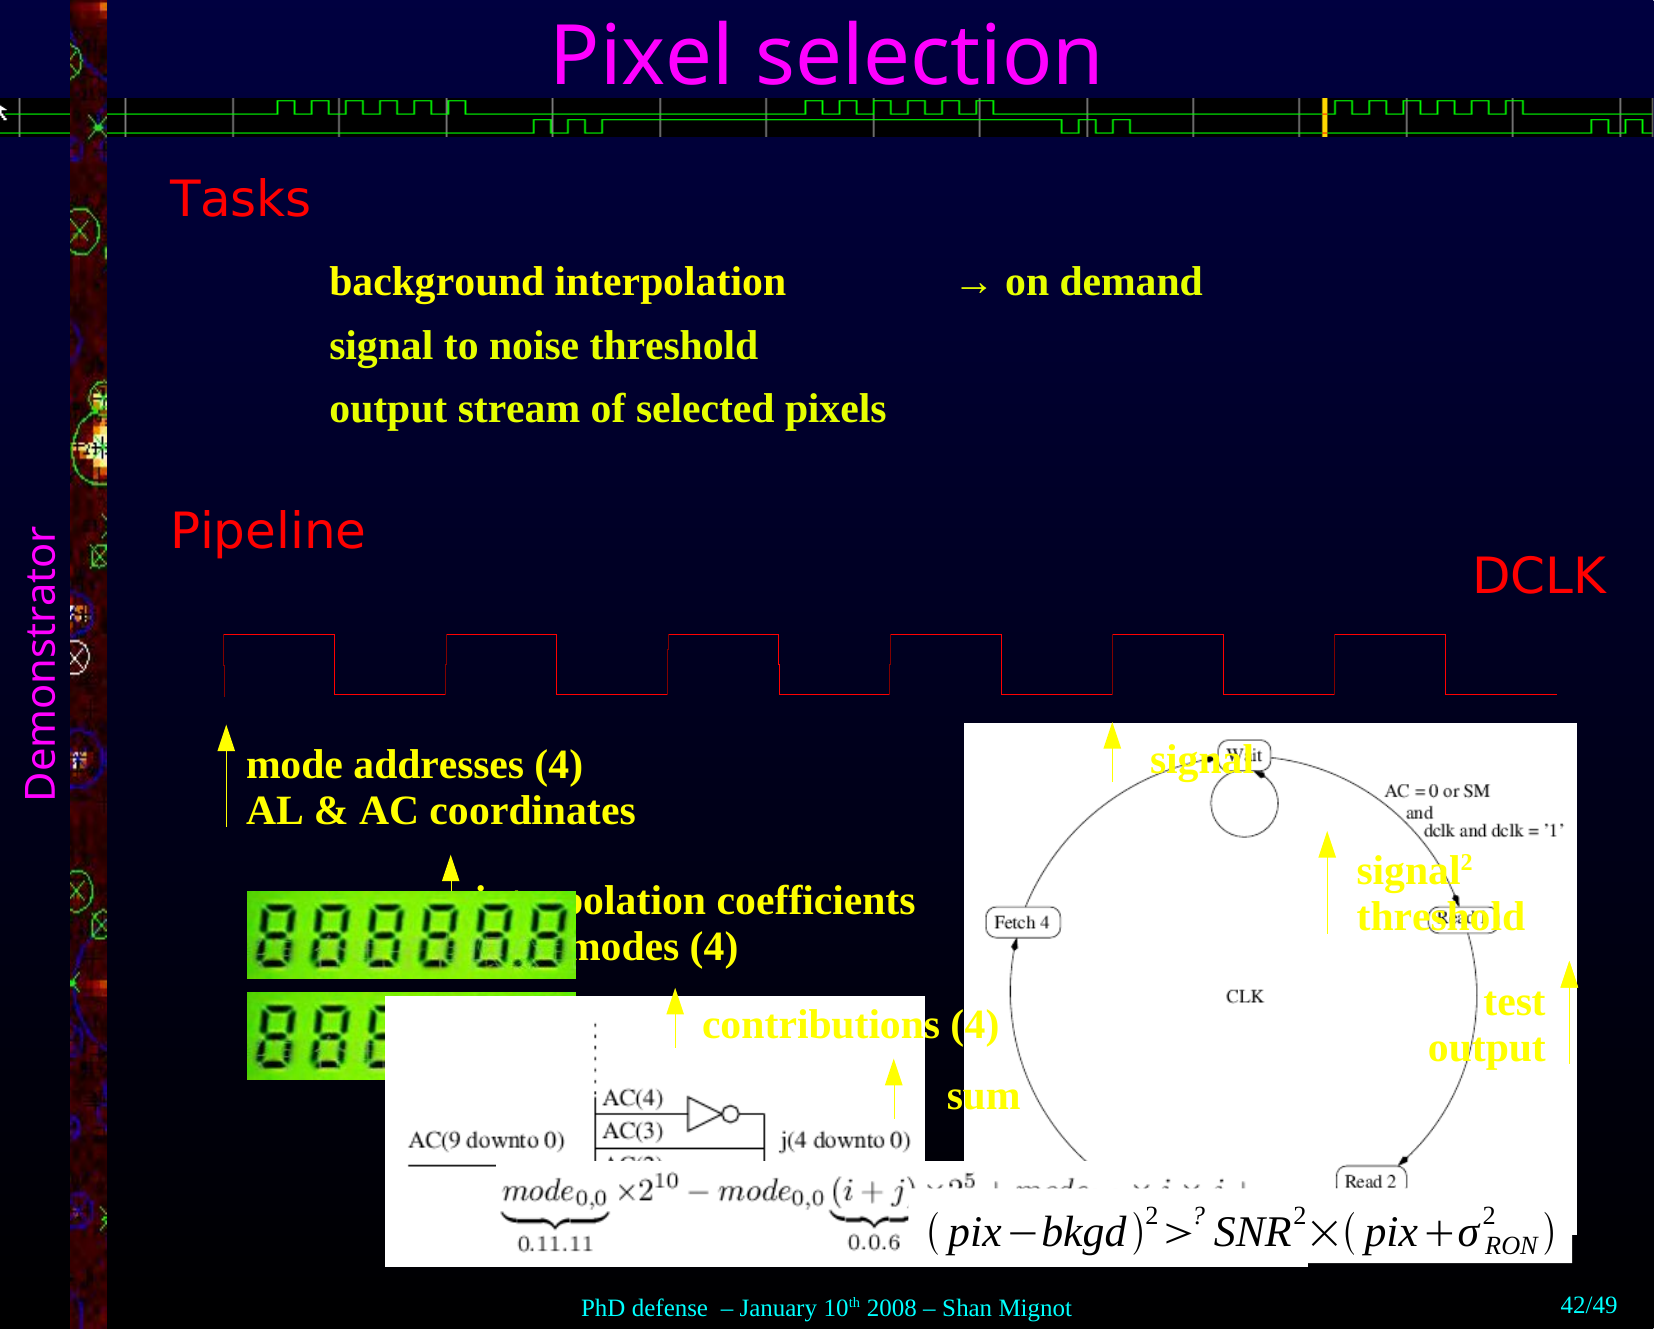

# Pixel selection
Tasks
background interpolation			→ on demand
signal to noise threshold
output stream of selected pixels
Pipeline
DCLK
Demonstrator
signal
mode addresses (4)
AL & AC coordinates
signal2
threshold
interpolation coefficients
read modes (4)
test
output
contributions (4)
sum
PhD defense – January 10th 2008 – Shan Mignot